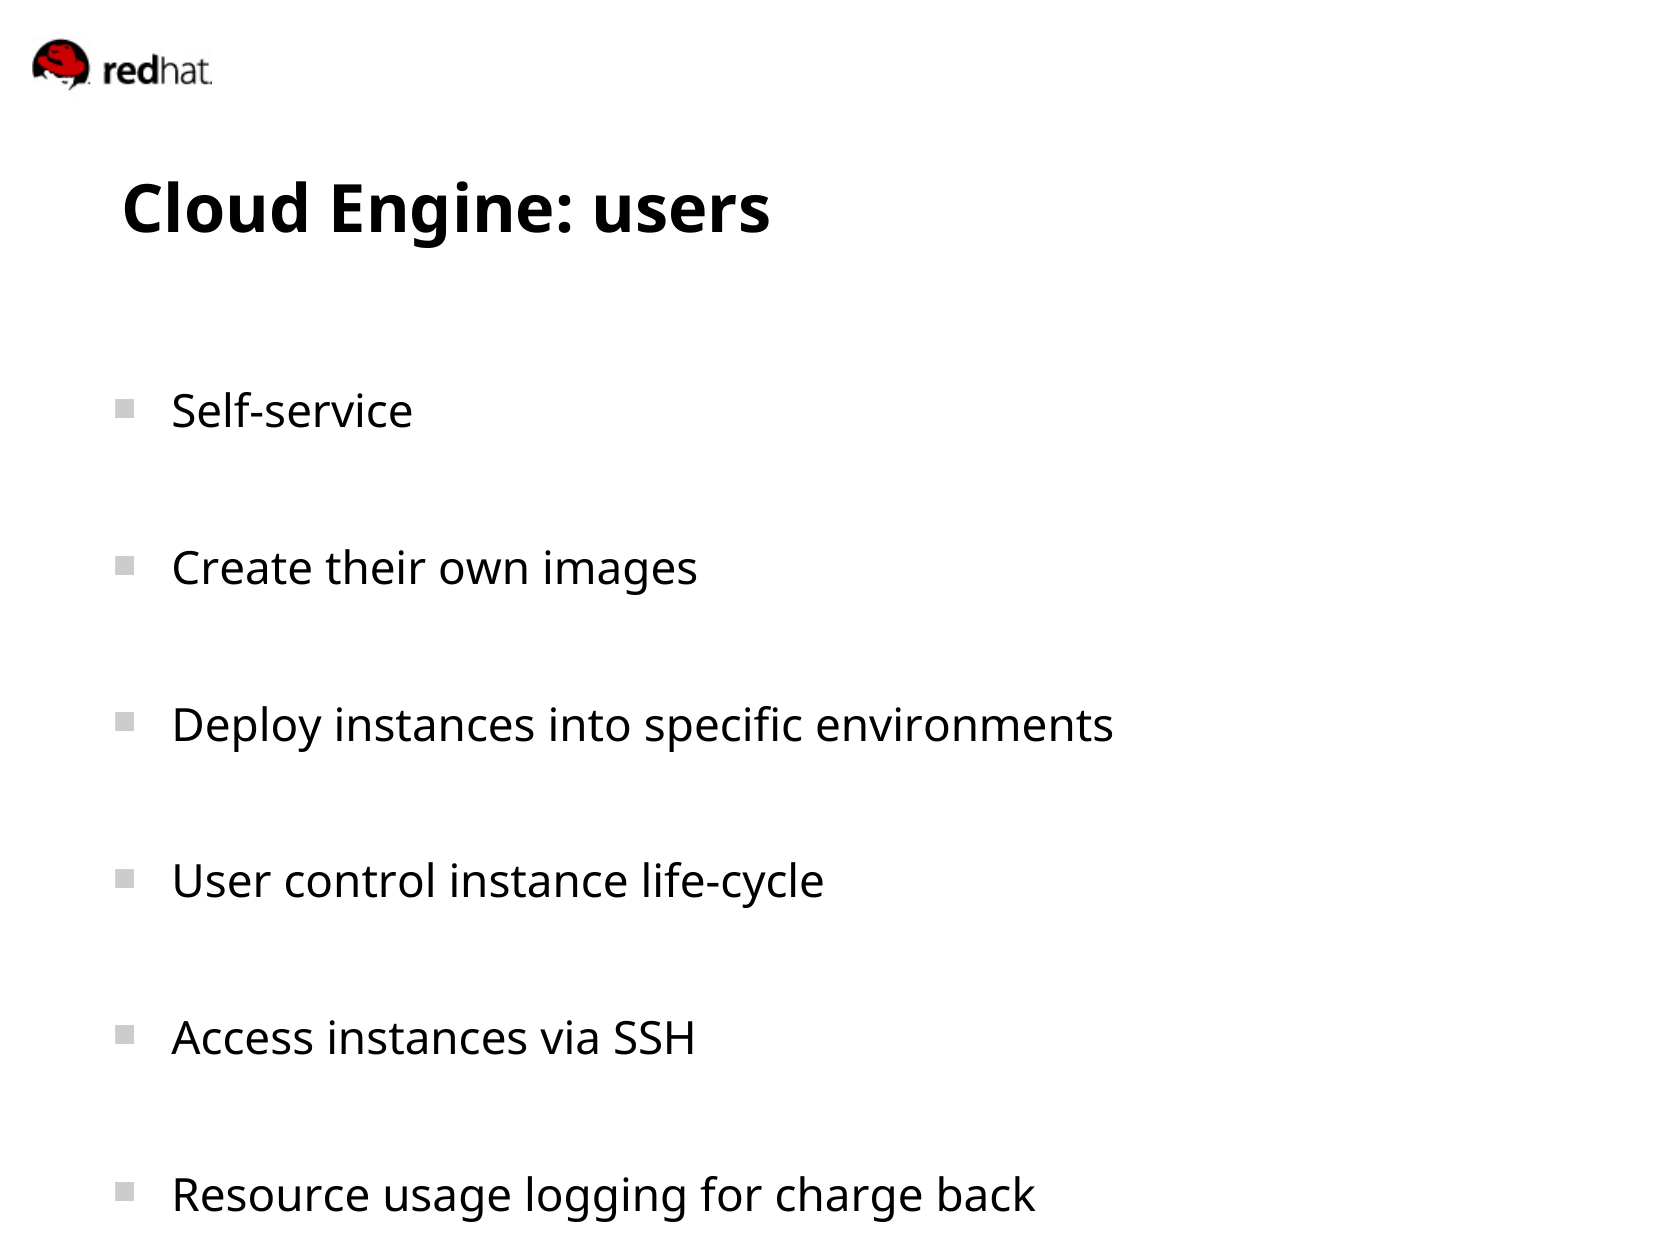

# Cloud Engine: users
Self-service
Create their own images
Deploy instances into specific environments
User control instance life-cycle
Access instances via SSH
Resource usage logging for charge back